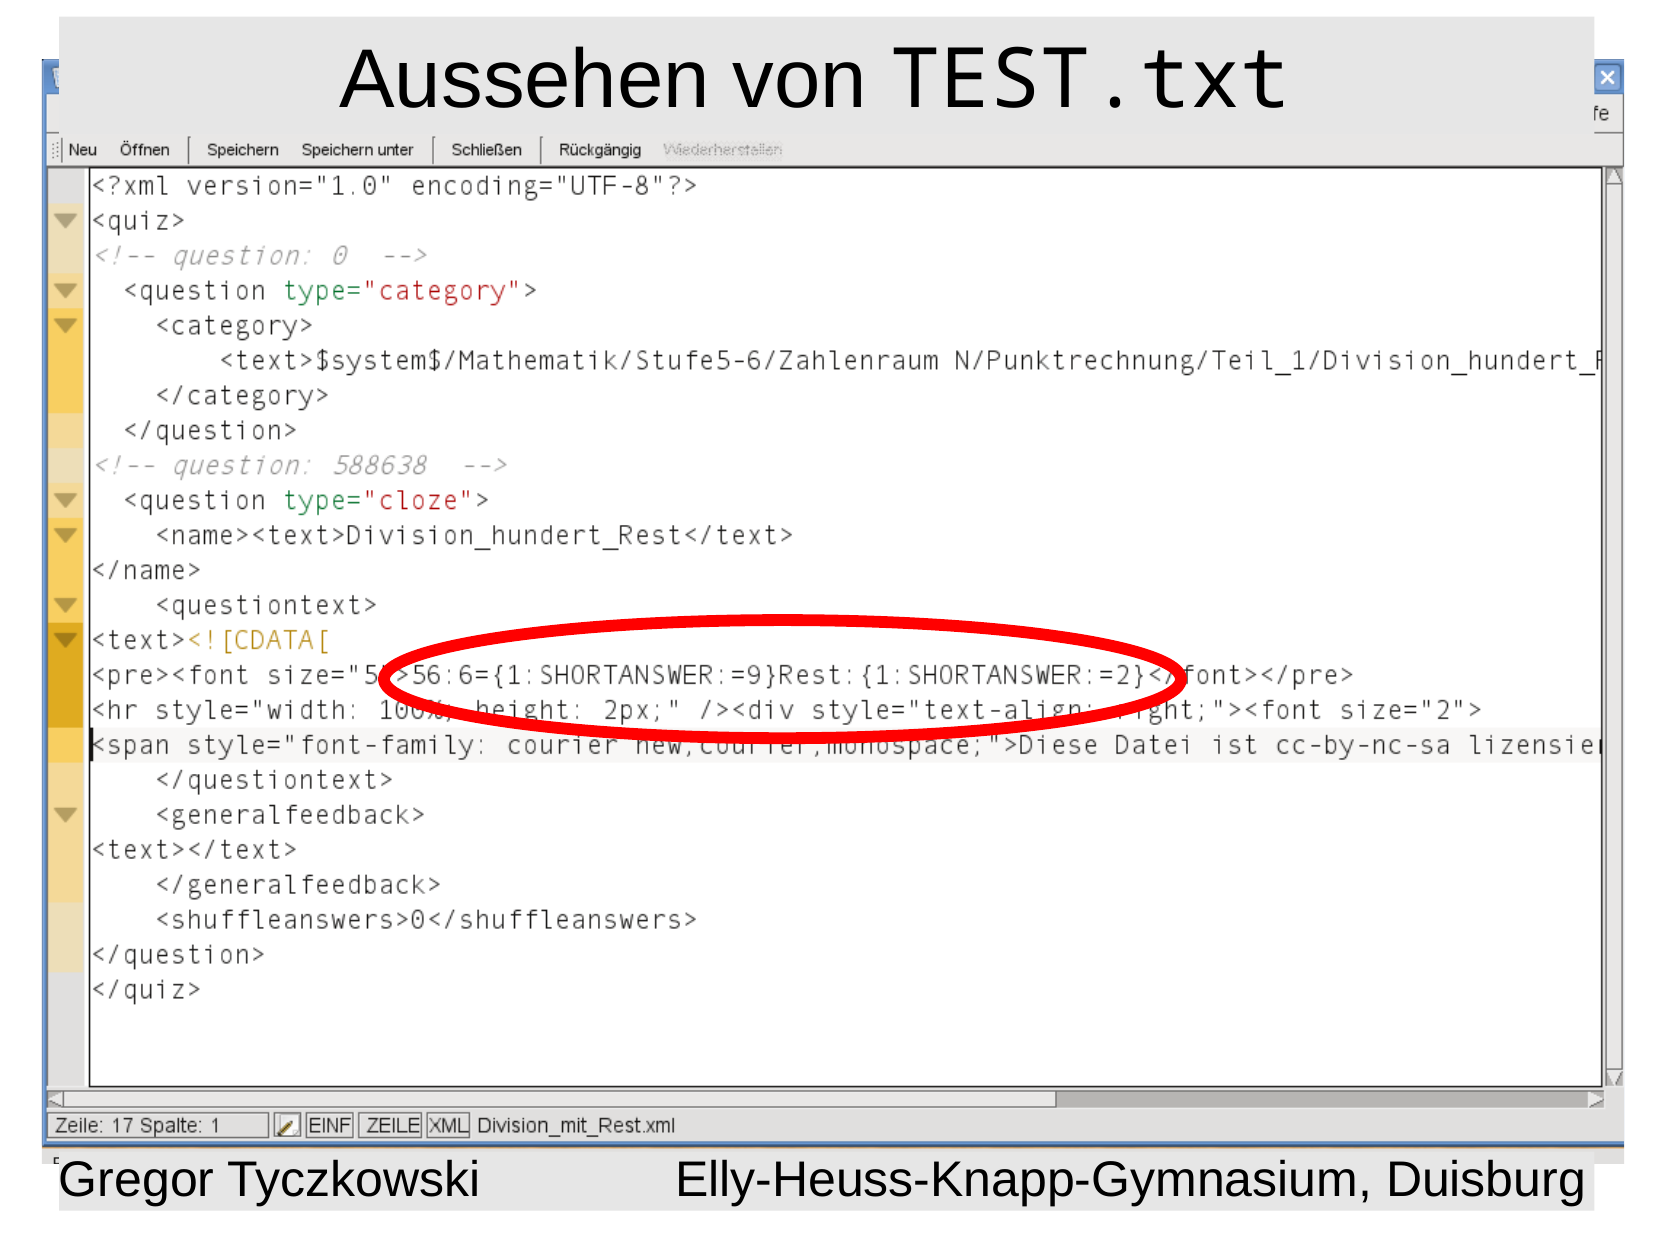

Aussehen von TEST.txt
# Gregor Tyczkowski Elly-Heuss-Knapp-Gymnasium, Duisburg